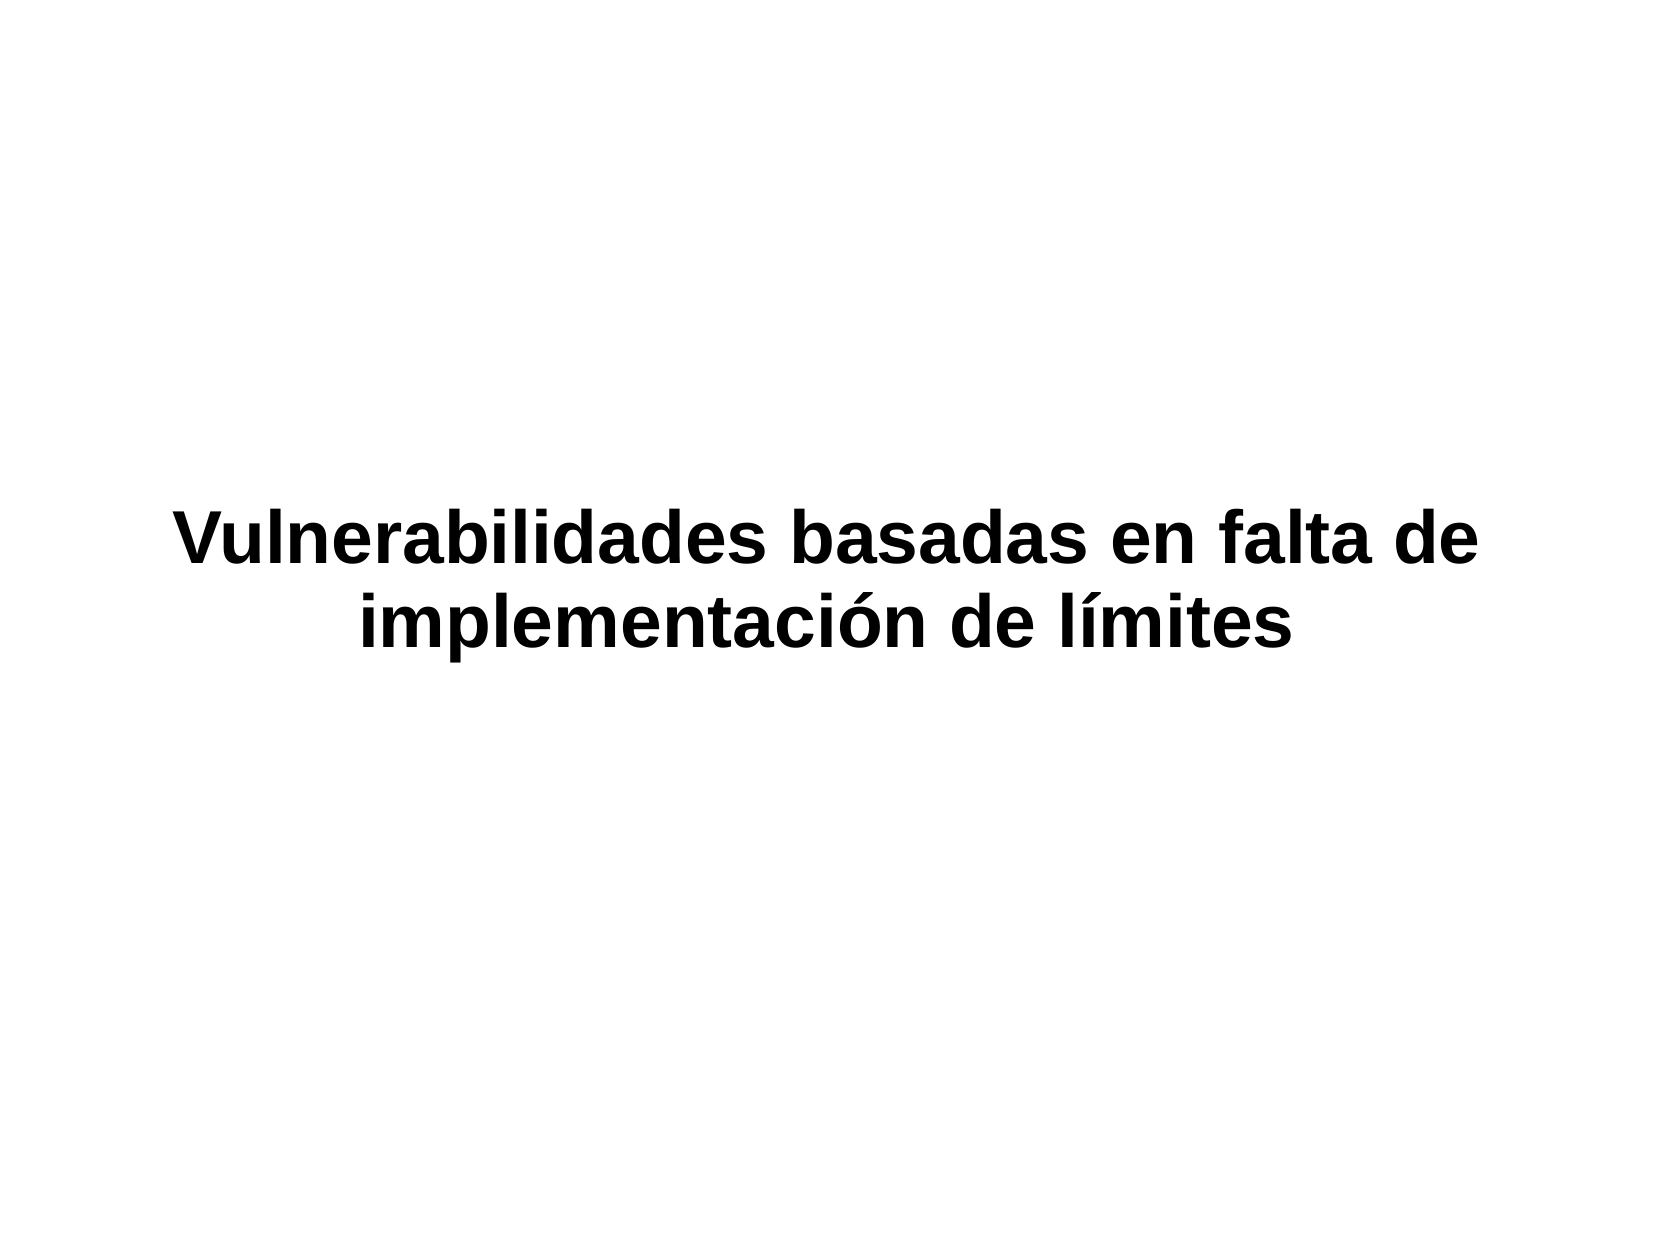

# Vulnerabilidades basadas en falta de implementación de límites